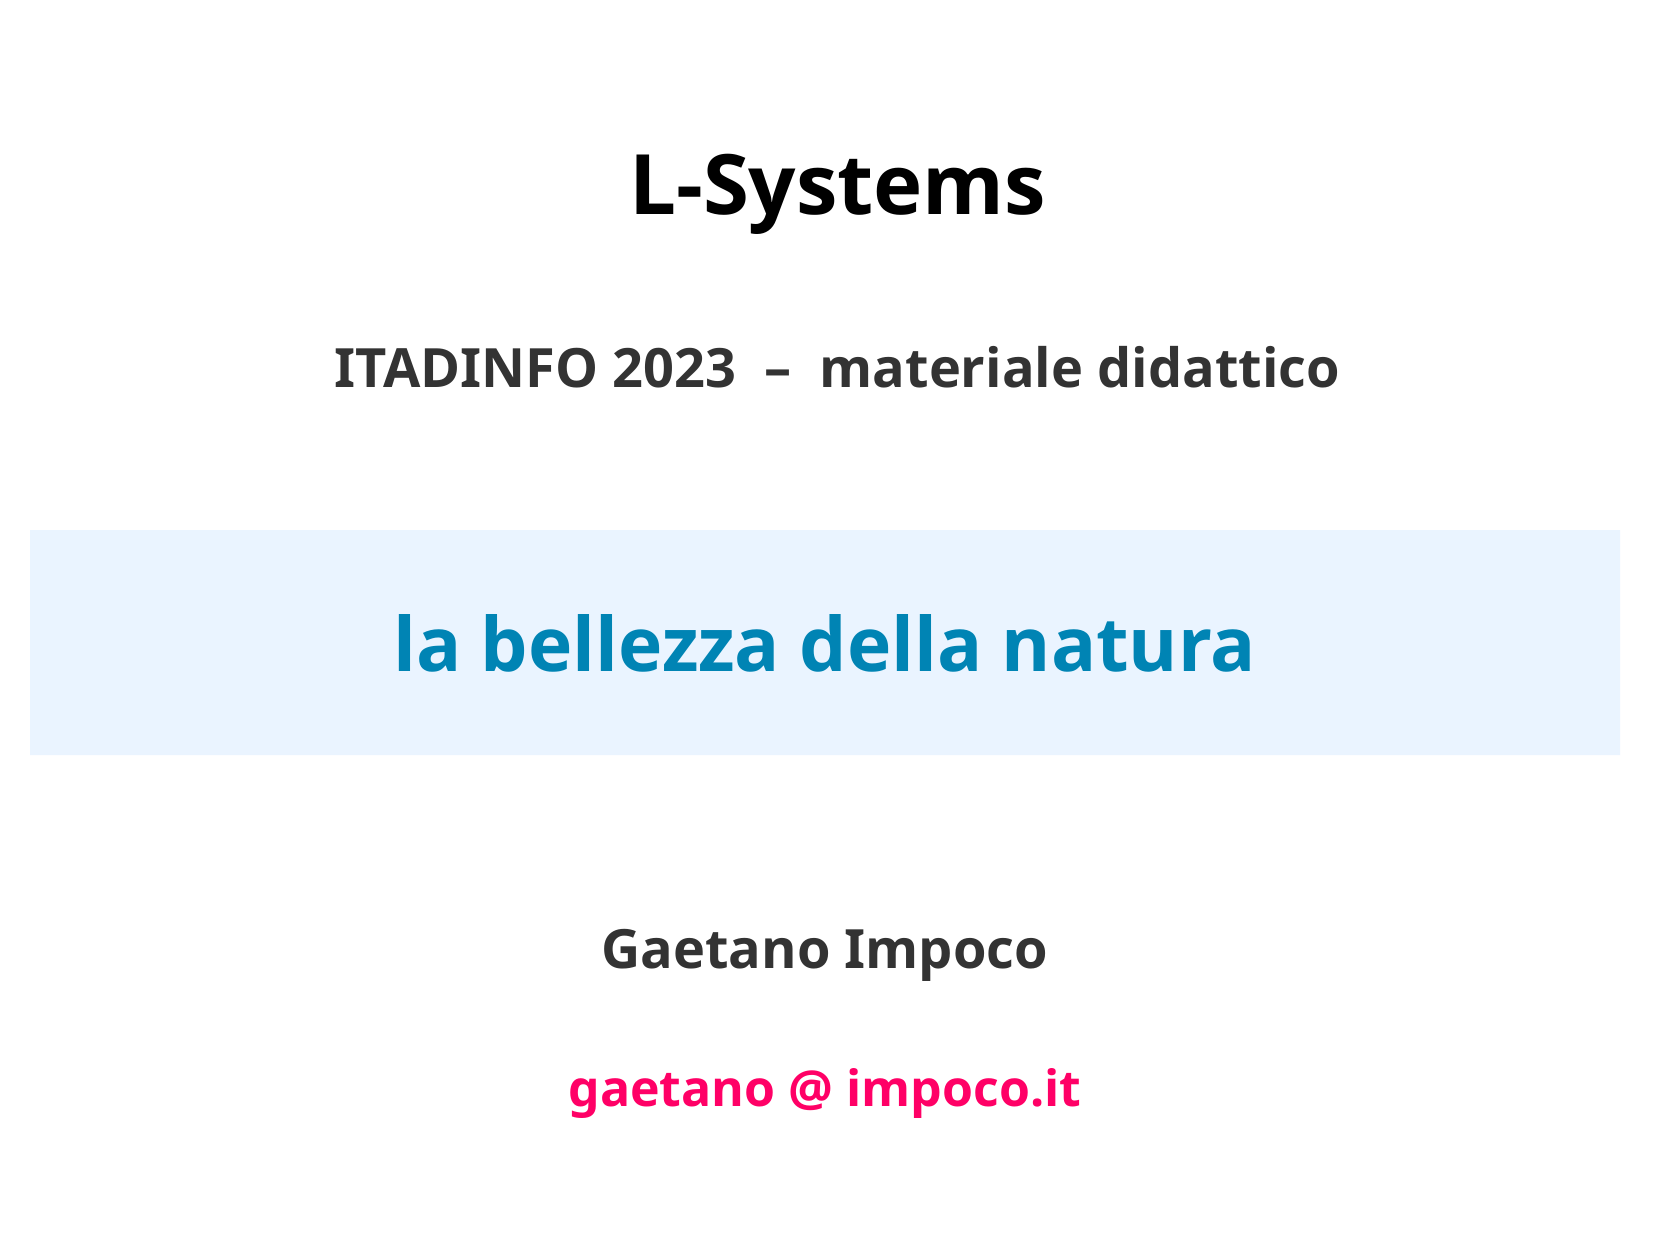

# L-Systems
ITADINFO 2023 – materiale didattico
la bellezza della natura
Gaetano Impoco
gaetano @ impoco.it